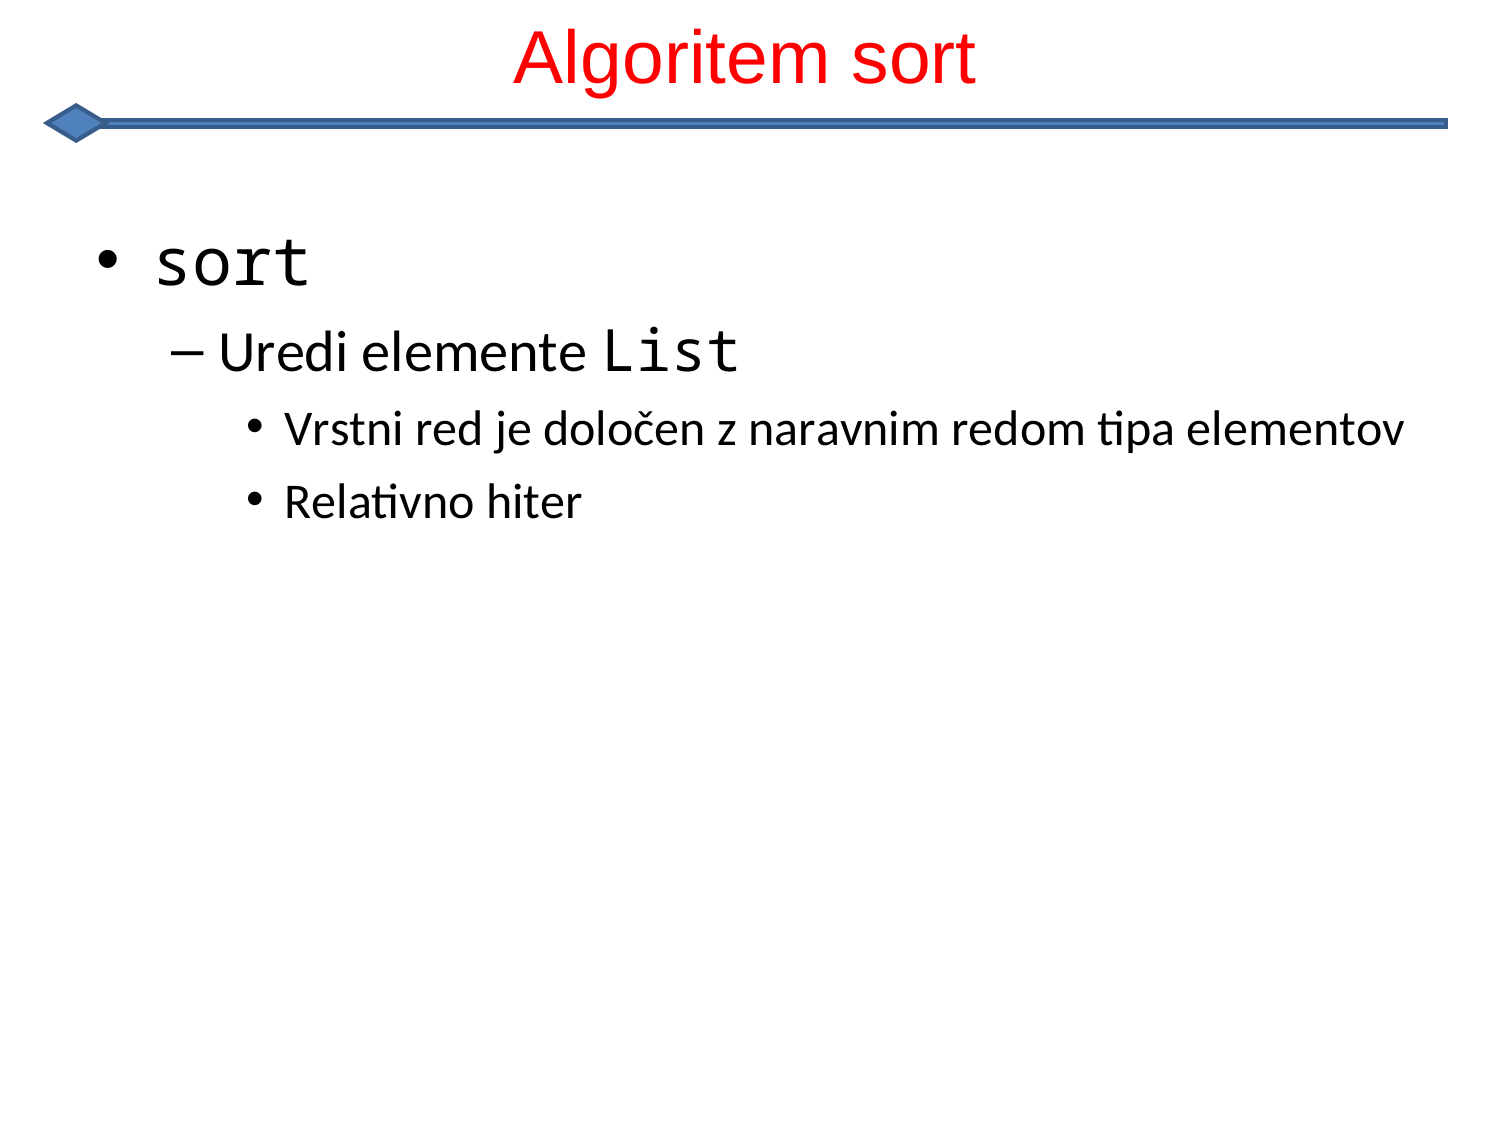

# Algoritem sort
sort
Uredi elemente List
Vrstni red je določen z naravnim redom tipa elementov
Relativno hiter